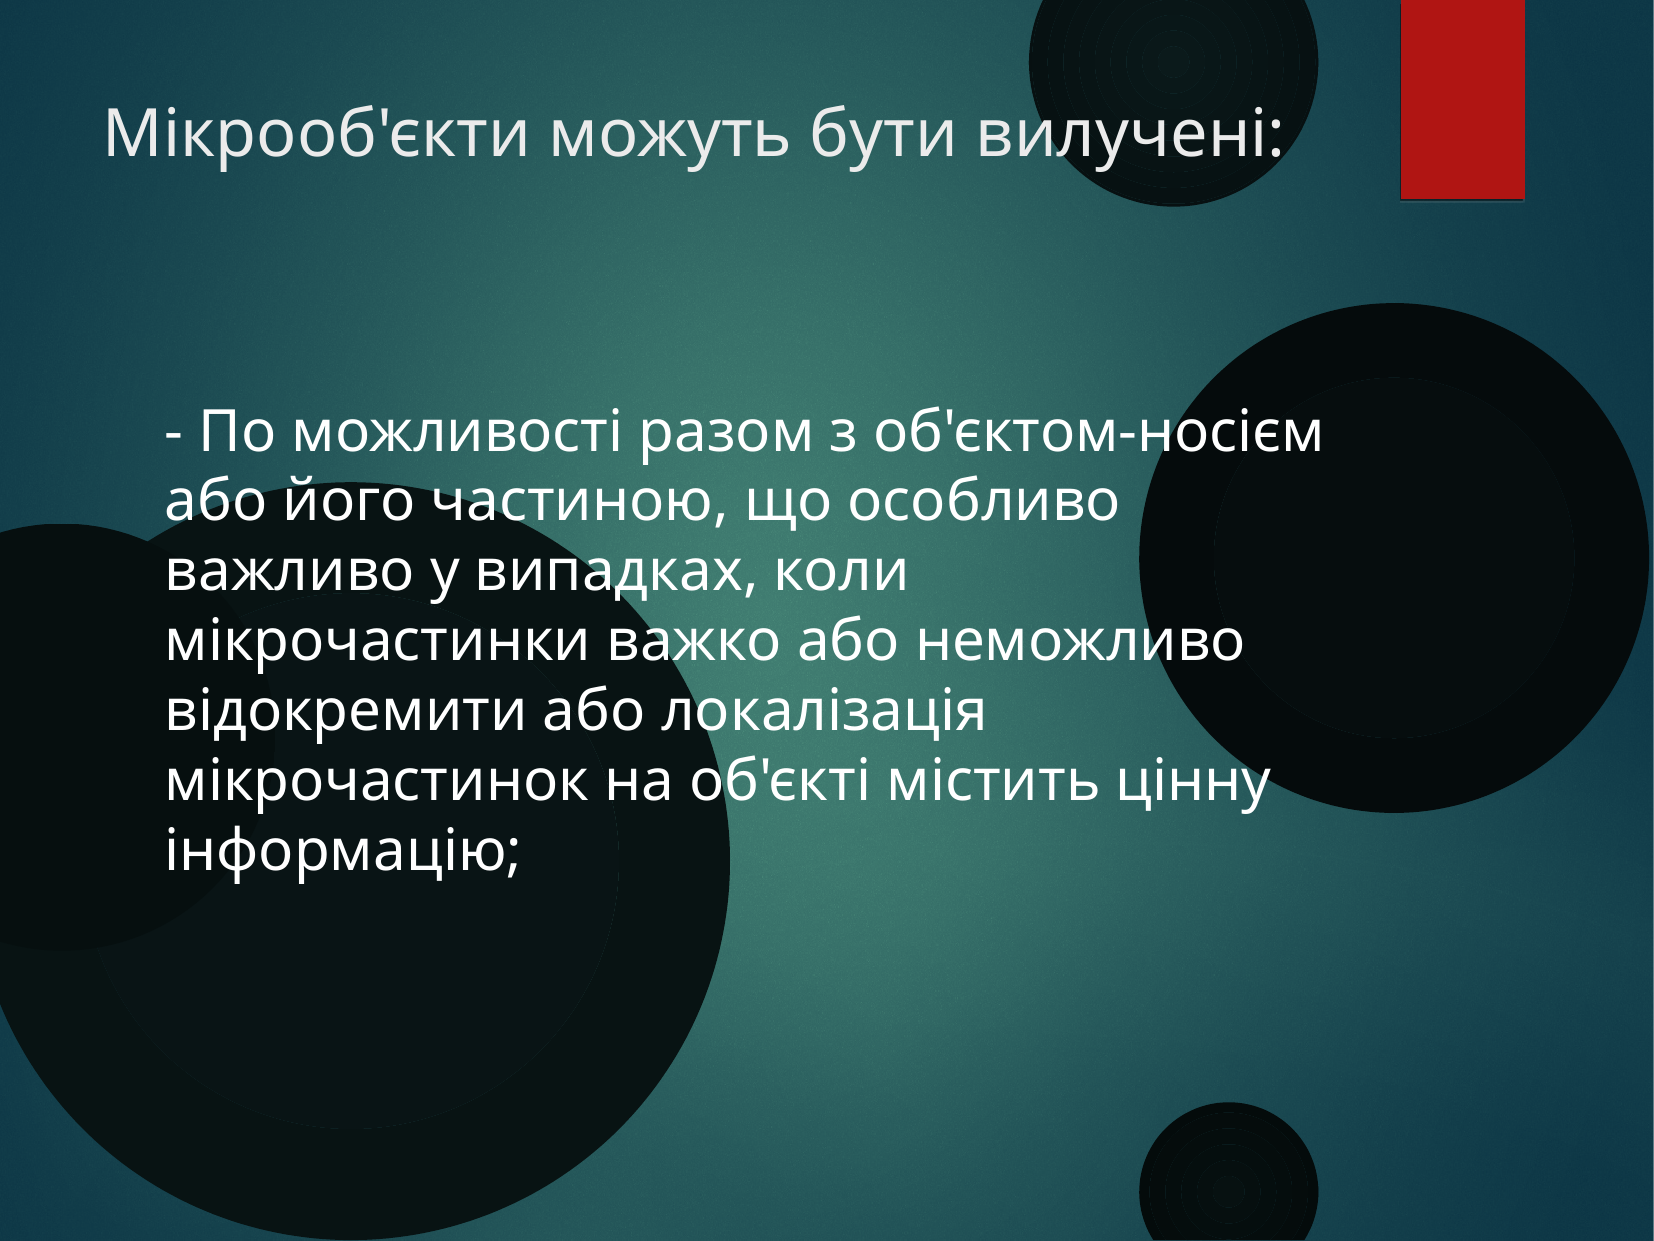

# Мікрооб'єкти можуть бути вилучені:
- По можливості разом з об'єктом-носієм або його частиною, що особливо важливо у випадках, коли мікрочастинки важко або неможливо відокремити або локалізація мікрочастинок на об'єкті містить цінну інформацію;